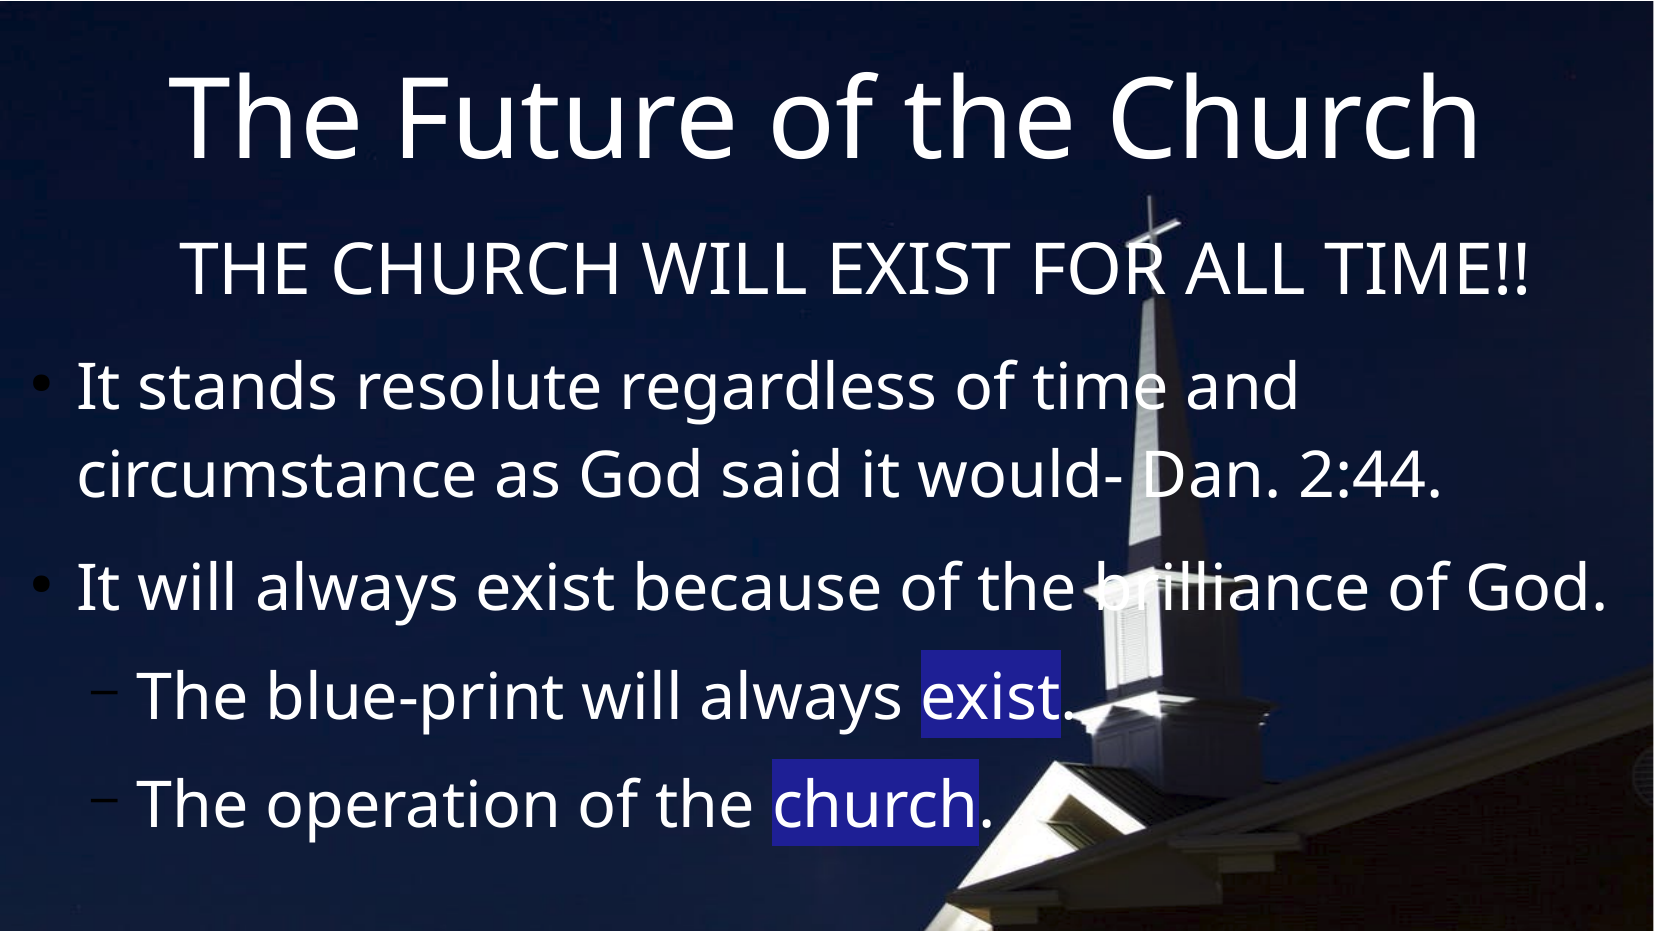

# The Future of the Church
THE CHURCH WILL EXIST FOR ALL TIME!!
It stands resolute regardless of time and circumstance as God said it would- Dan. 2:44.
It will always exist because of the brilliance of God.
The blue-print will always exist.
The operation of the church.